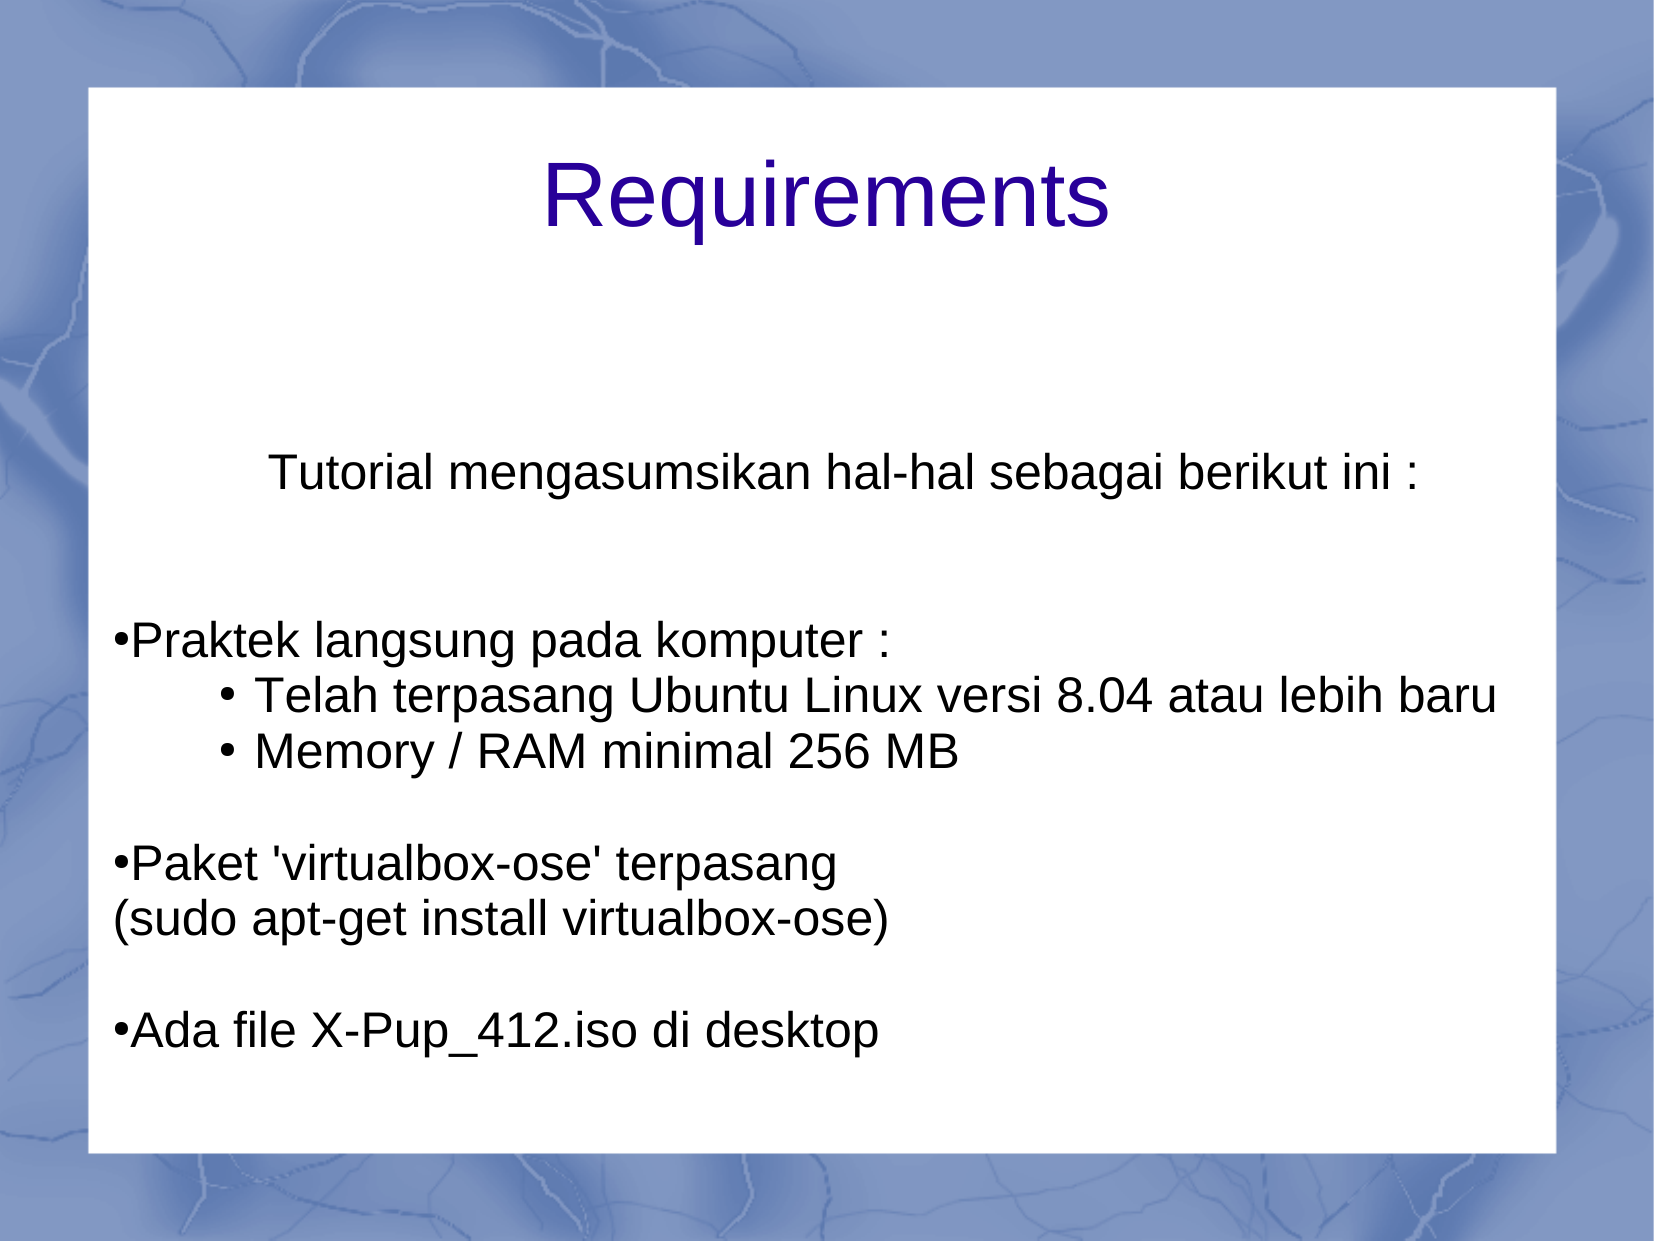

# Requirements
Tutorial mengasumsikan hal-hal sebagai berikut ini :
Praktek langsung pada komputer :
Telah terpasang Ubuntu Linux versi 8.04 atau lebih baru
Memory / RAM minimal 256 MB
Paket 'virtualbox-ose' terpasang
(sudo apt-get install virtualbox-ose)
Ada file X-Pup_412.iso di desktop